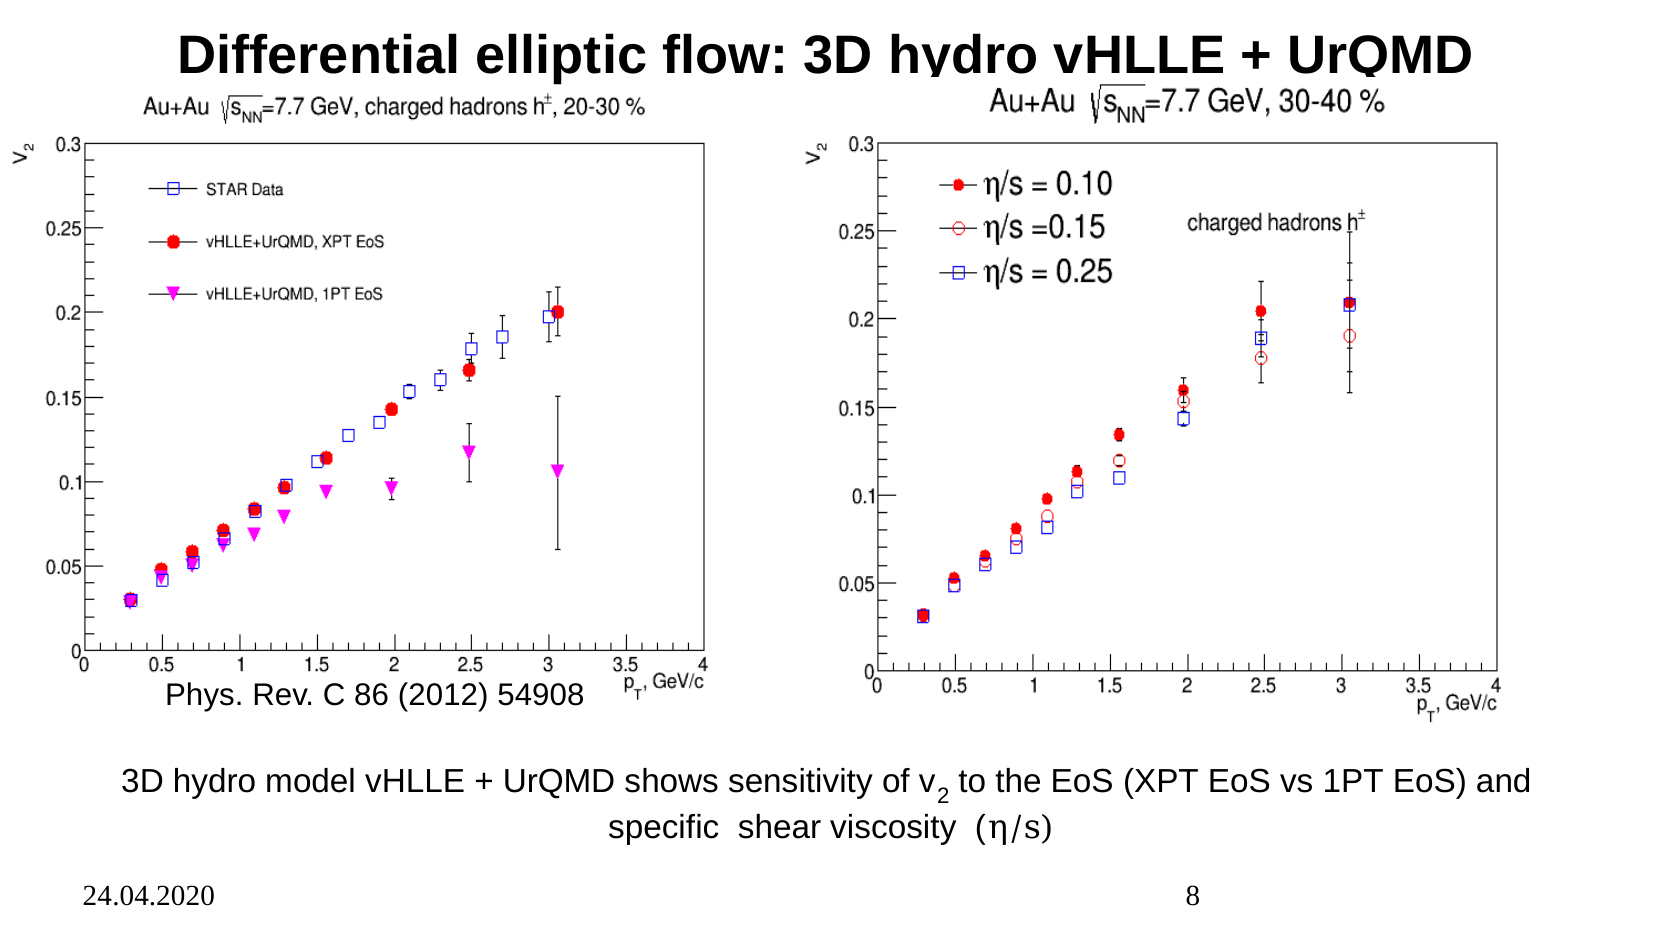

# Differential elliptic flow: 3D hydro vHLLE + UrQMD
Phys. Rev. C 86 (2012) 54908
3D hydro model vHLLE + UrQMD shows sensitivity of v2 to the EoS (XPT EoS vs 1PT EoS) and
 specific shear viscosity (η/s)
24.04.2020